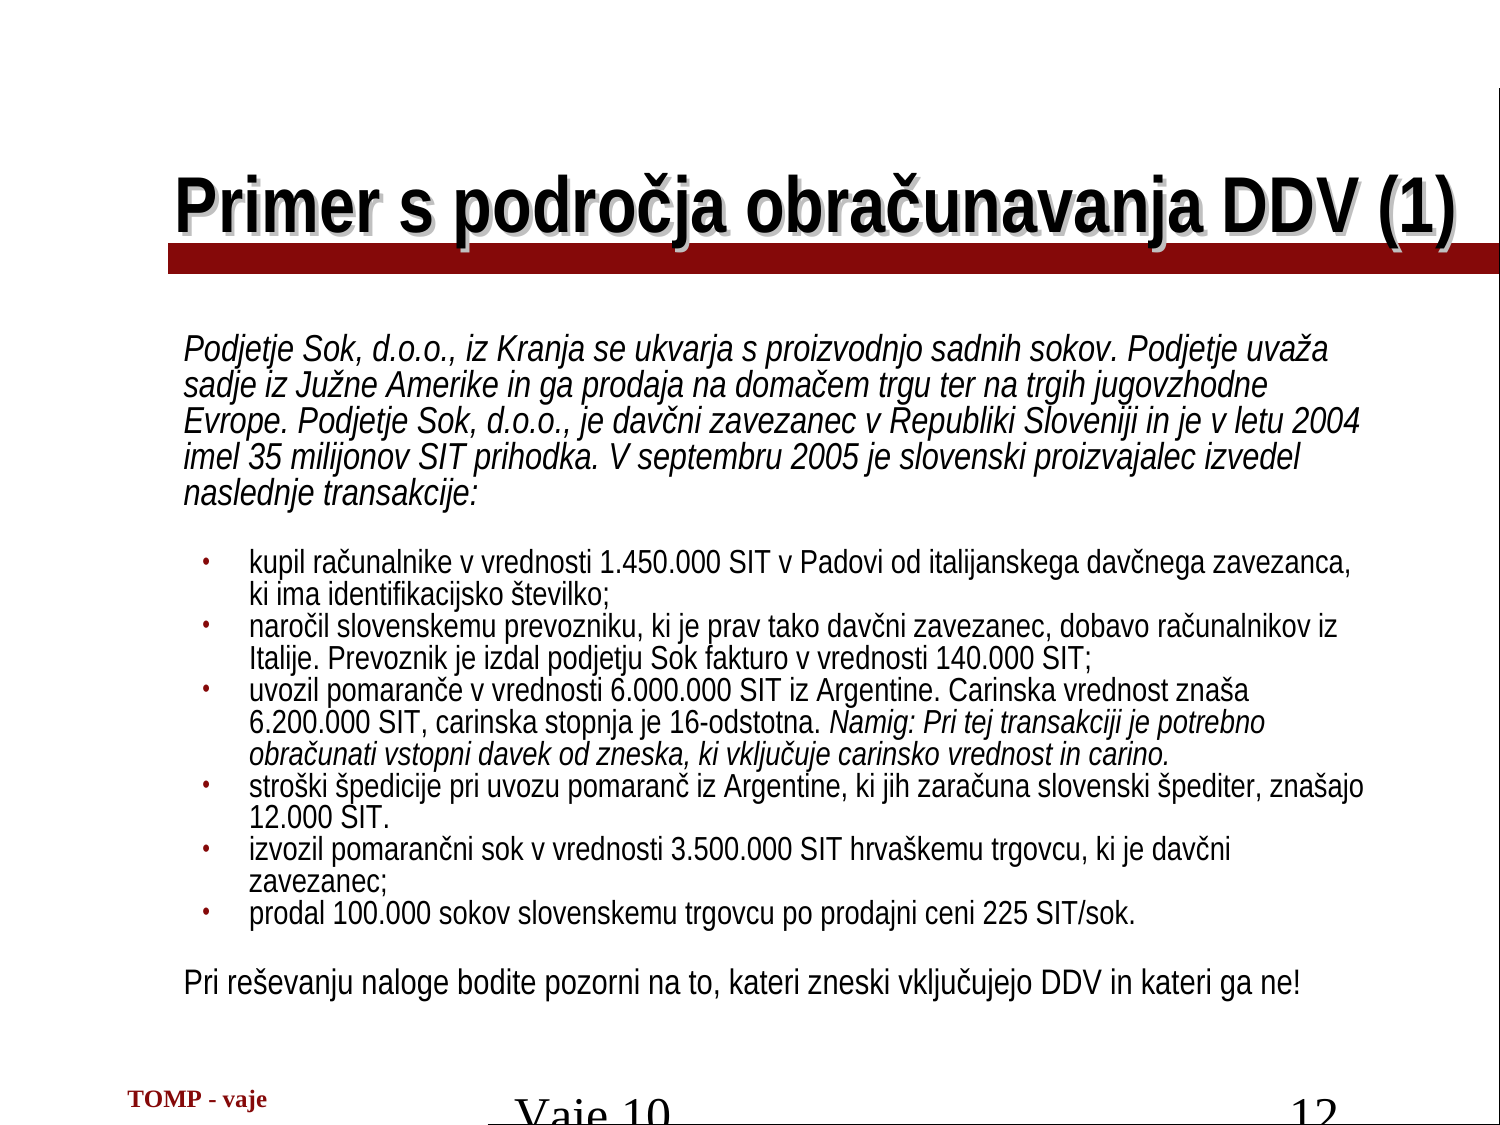

# Primer s področja obračunavanja DDV (1)
	Podjetje Sok, d.o.o., iz Kranja se ukvarja s proizvodnjo sadnih sokov. Podjetje uvaža sadje iz Južne Amerike in ga prodaja na domačem trgu ter na trgih jugovzhodne Evrope. Podjetje Sok, d.o.o., je davčni zavezanec v Republiki Sloveniji in je v letu 2004 imel 35 milijonov SIT prihodka. V septembru 2005 je slovenski proizvajalec izvedel naslednje transakcije:
kupil računalnike v vrednosti 1.450.000 SIT v Padovi od italijanskega davčnega zavezanca, ki ima identifikacijsko številko;
naročil slovenskemu prevozniku, ki je prav tako davčni zavezanec, dobavo računalnikov iz Italije. Prevoznik je izdal podjetju Sok fakturo v vrednosti 140.000 SIT;
uvozil pomaranče v vrednosti 6.000.000 SIT iz Argentine. Carinska vrednost znaša 6.200.000 SIT, carinska stopnja je 16-odstotna. Namig: Pri tej transakciji je potrebno obračunati vstopni davek od zneska, ki vključuje carinsko vrednost in carino.
stroški špedicije pri uvozu pomaranč iz Argentine, ki jih zaračuna slovenski špediter, znašajo 12.000 SIT.
izvozil pomarančni sok v vrednosti 3.500.000 SIT hrvaškemu trgovcu, ki je davčni zavezanec;
prodal 100.000 sokov slovenskemu trgovcu po prodajni ceni 225 SIT/sok.
	Pri reševanju naloge bodite pozorni na to, kateri zneski vključujejo DDV in kateri ga ne!
Vaje 5
12